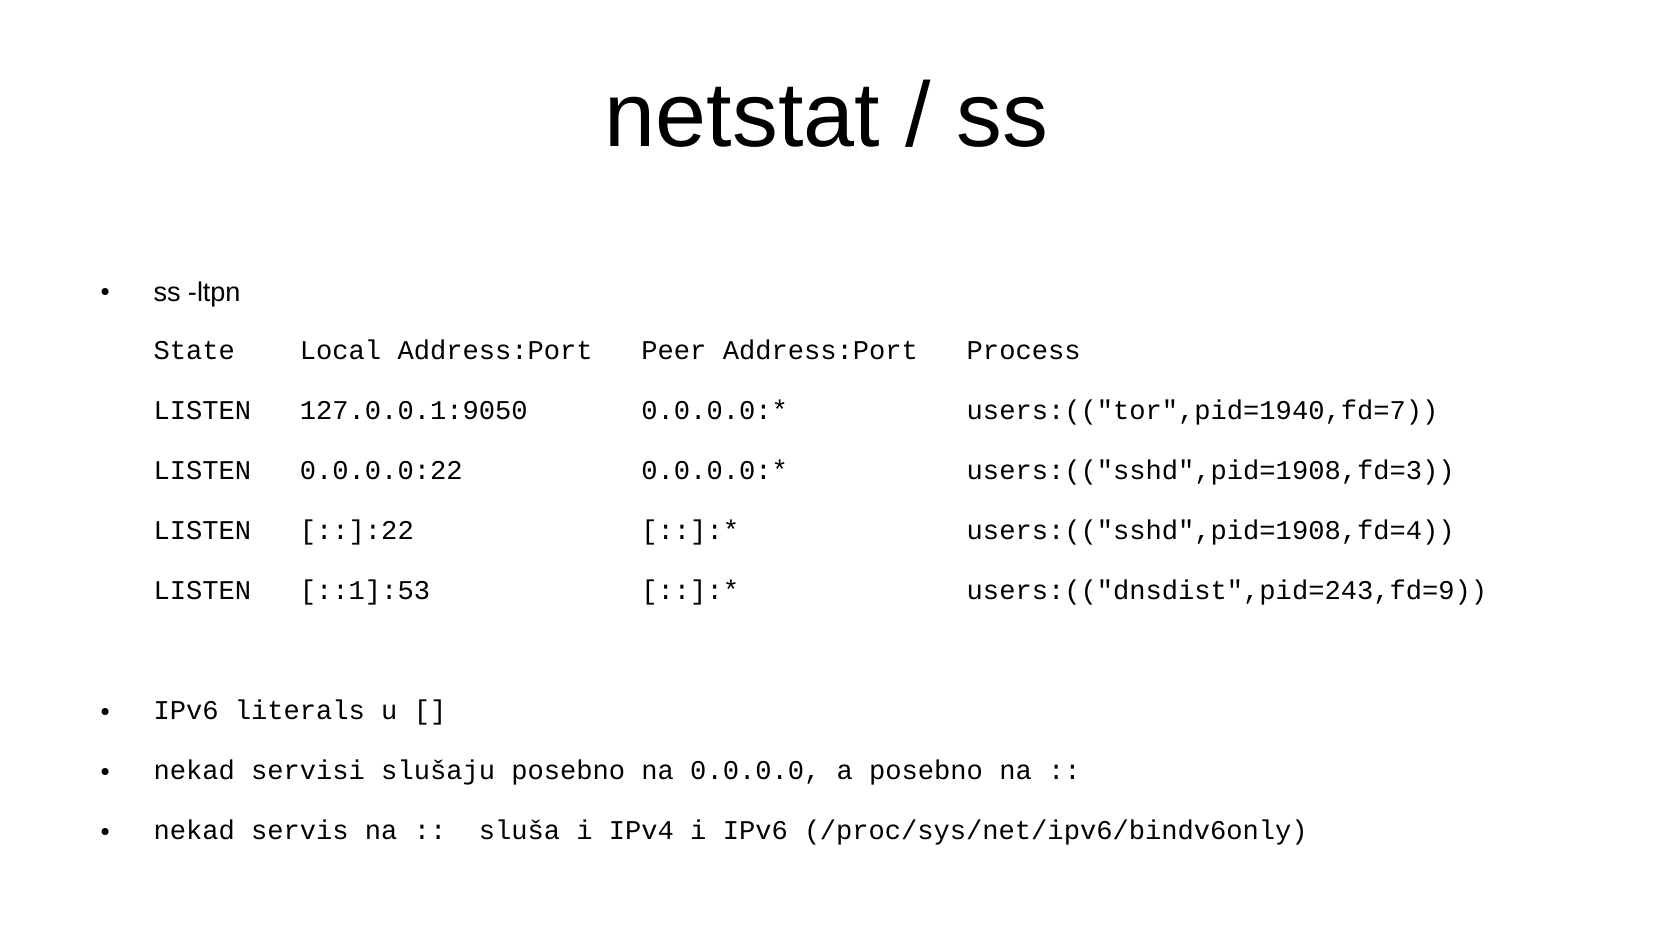

# netstat / ss
ss -ltpn
State Local Address:Port Peer Address:Port Process
LISTEN 127.0.0.1:9050 0.0.0.0:* users:(("tor",pid=1940,fd=7))
LISTEN 0.0.0.0:22 0.0.0.0:* users:(("sshd",pid=1908,fd=3))
LISTEN [::]:22 [::]:* users:(("sshd",pid=1908,fd=4))
LISTEN [::1]:53 [::]:* users:(("dnsdist",pid=243,fd=9))
IPv6 literals u []
nekad servisi slušaju posebno na 0.0.0.0, a posebno na ::
nekad servis na :: sluša i IPv4 i IPv6 (/proc/sys/net/ipv6/bindv6only)